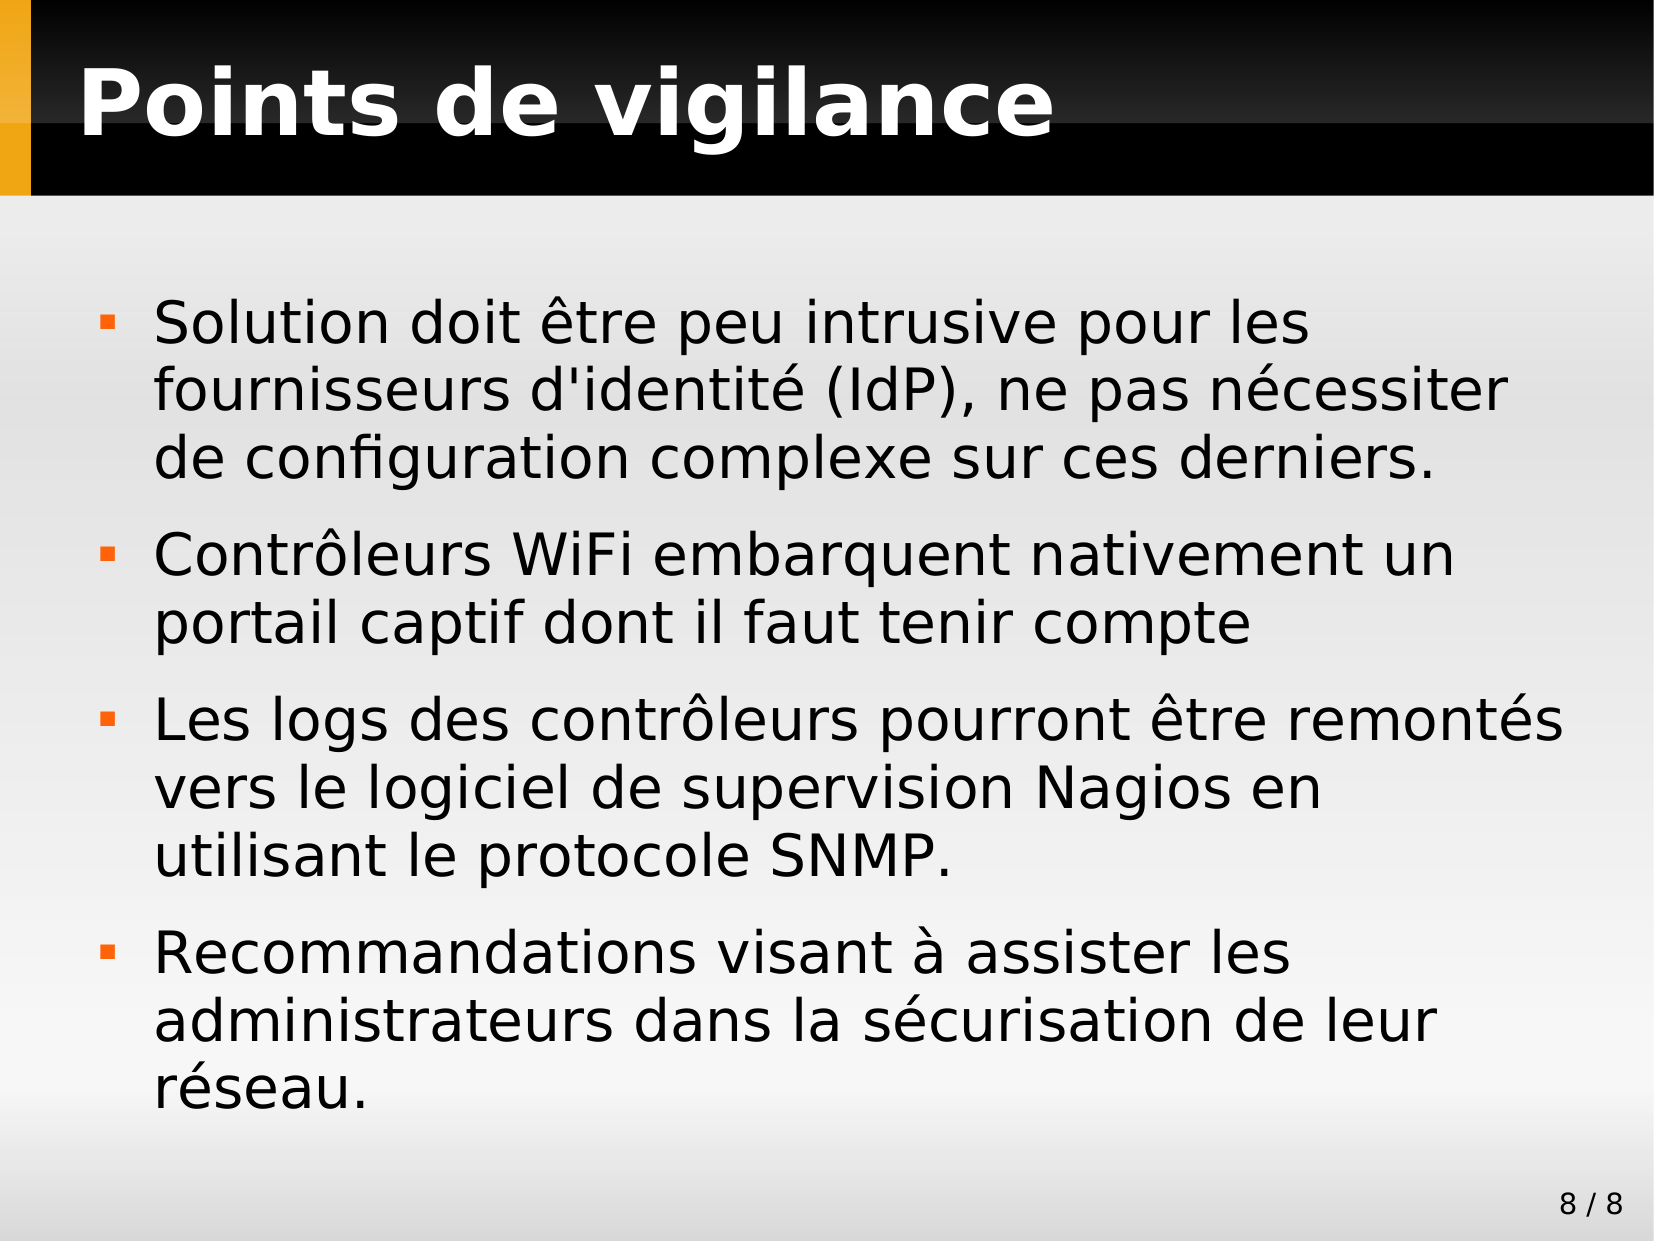

# Points de vigilance
Solution doit être peu intrusive pour les fournisseurs d'identité (IdP), ne pas nécessiter de configuration complexe sur ces derniers.
Contrôleurs WiFi embarquent nativement un portail captif dont il faut tenir compte
Les logs des contrôleurs pourront être remontés vers le logiciel de supervision Nagios en utilisant le protocole SNMP.
Recommandations visant à assister les administrateurs dans la sécurisation de leur réseau.
8